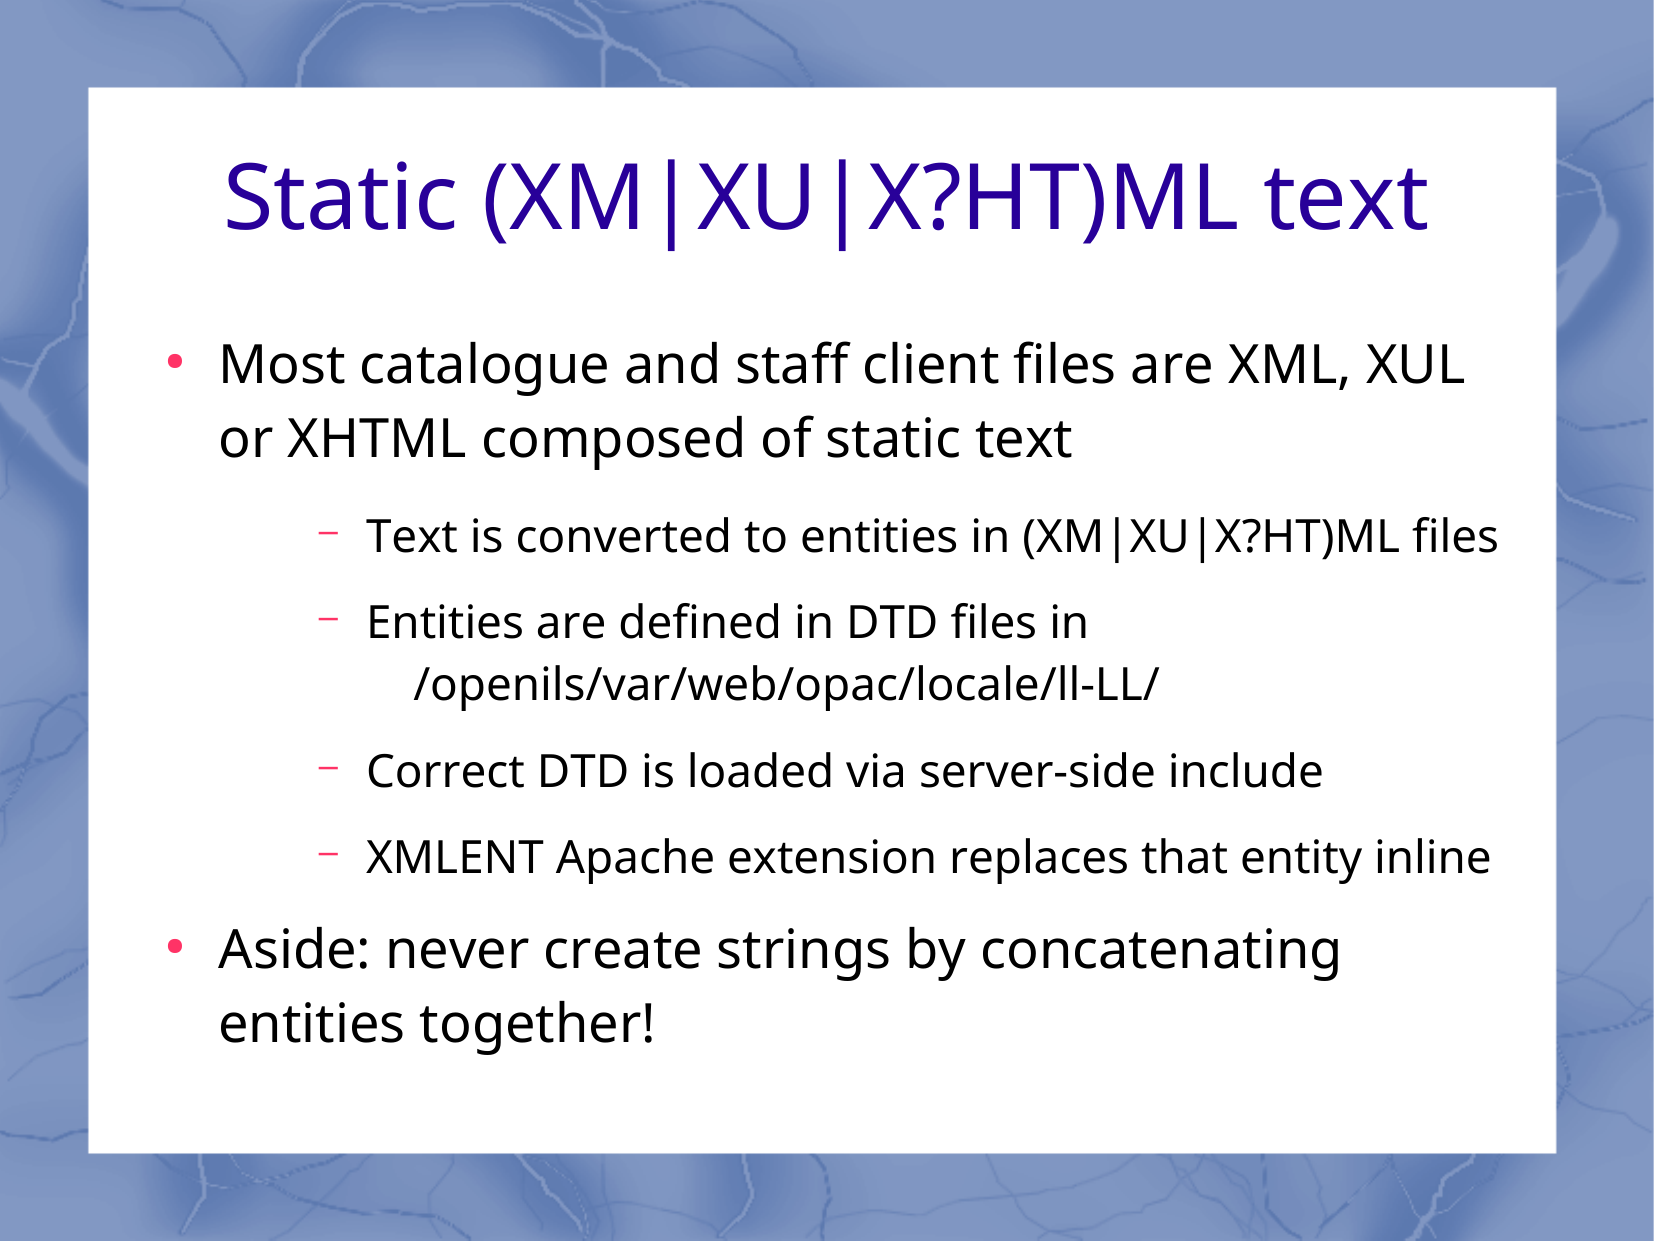

# Static (XM|XU|X?HT)ML text
Most catalogue and staff client files are XML, XUL or XHTML composed of static text
Text is converted to entities in (XM|XU|X?HT)ML files
Entities are defined in DTD files in /openils/var/web/opac/locale/ll-LL/
Correct DTD is loaded via server-side include
XMLENT Apache extension replaces that entity inline
Aside: never create strings by concatenating entities together!